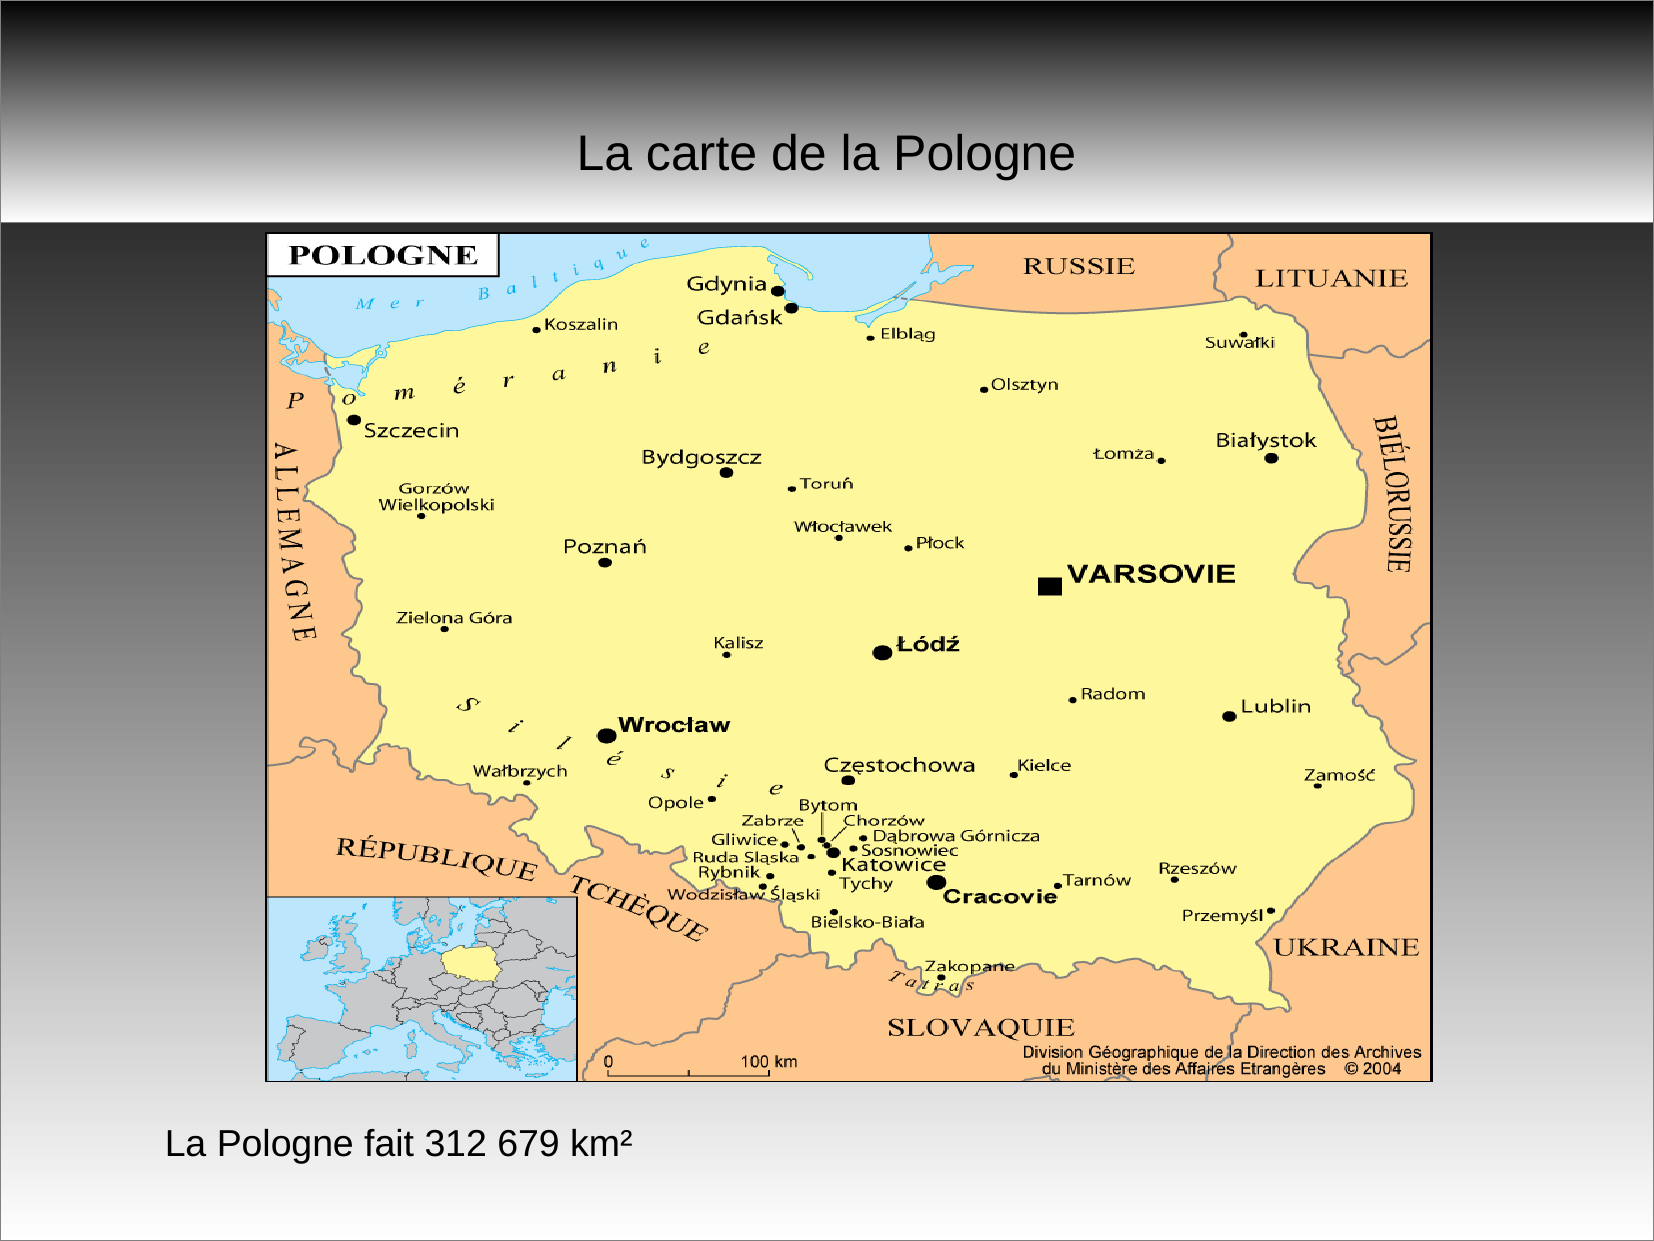

# La carte de la Pologne
La Pologne fait 312 679 km²